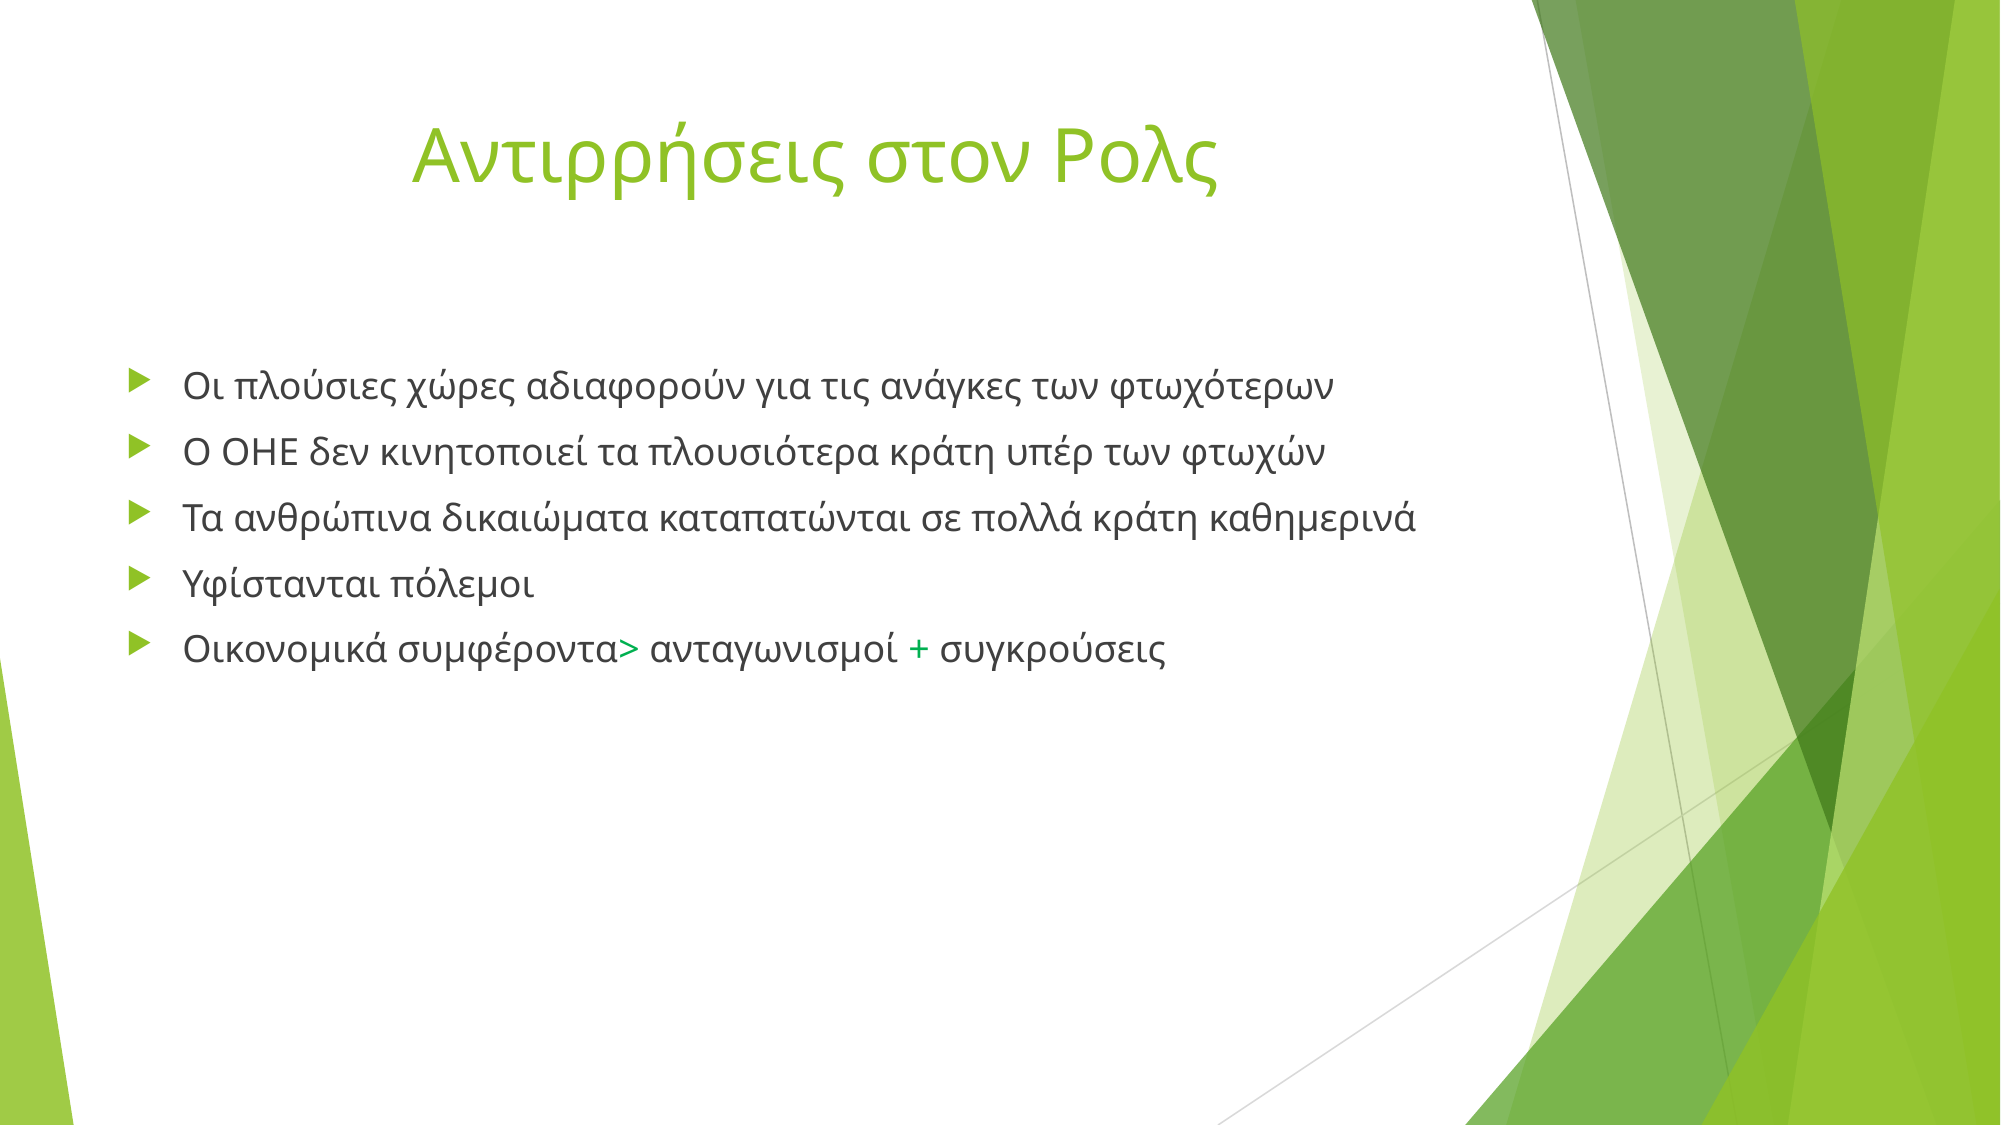

# Αντιρρήσεις στον Ρολς
Οι πλούσιες χώρες αδιαφορούν για τις ανάγκες των φτωχότερων
Ο ΟΗΕ δεν κινητοποιεί τα πλουσιότερα κράτη υπέρ των φτωχών
Τα ανθρώπινα δικαιώματα καταπατώνται σε πολλά κράτη καθημερινά
Υφίστανται πόλεμοι
Οικονομικά συμφέροντα> ανταγωνισμοί + συγκρούσεις